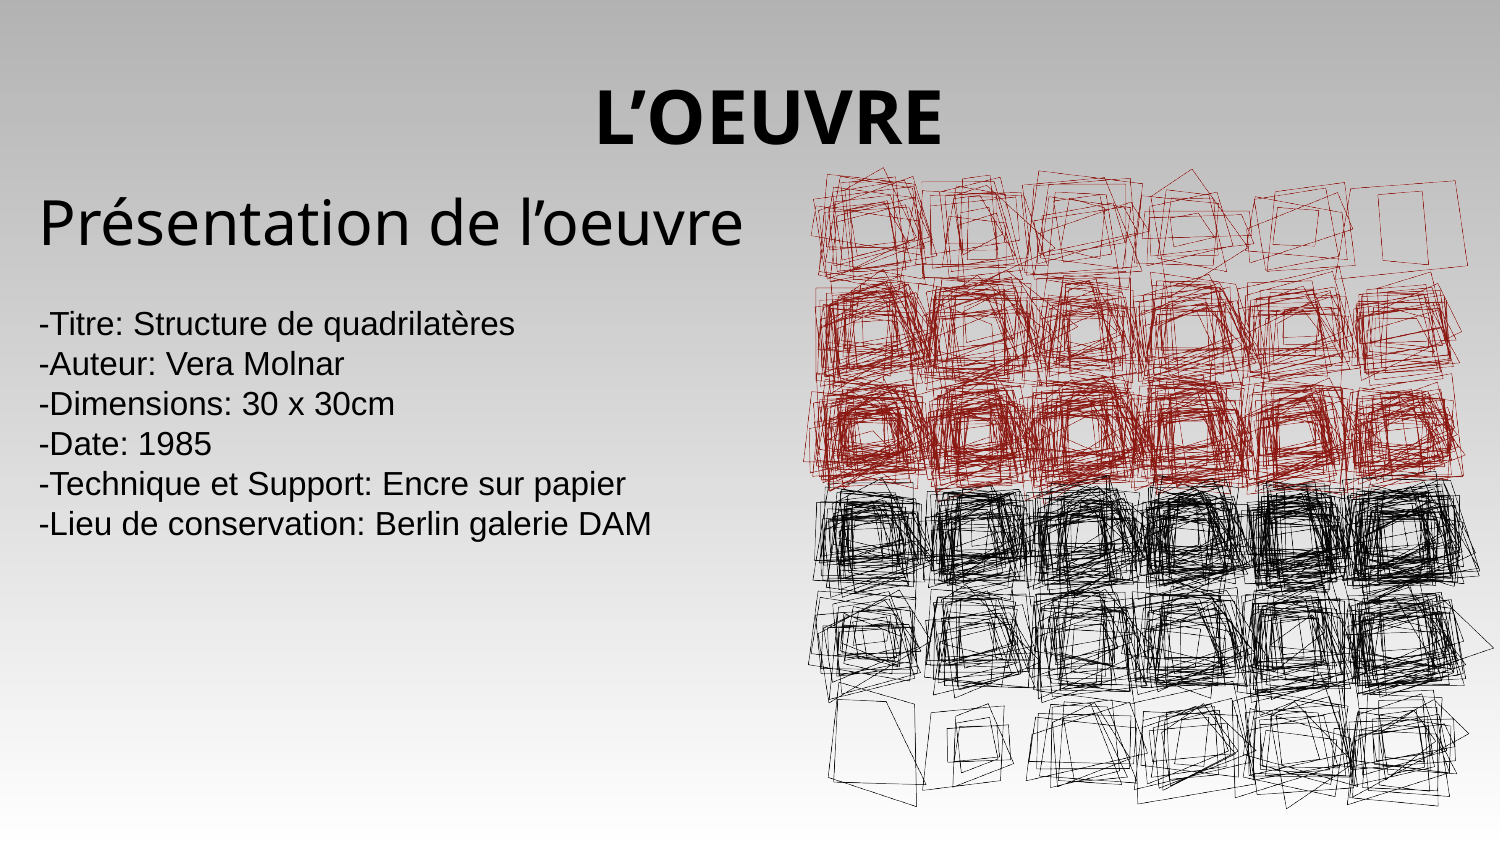

# L’OEUVRE
Présentation de l’oeuvre
-Titre: Structure de quadrilatères
-Auteur: Vera Molnar
-Dimensions: 30 x 30cm
-Date: 1985
-Technique et Support: Encre sur papier
-Lieu de conservation: Berlin galerie DAM